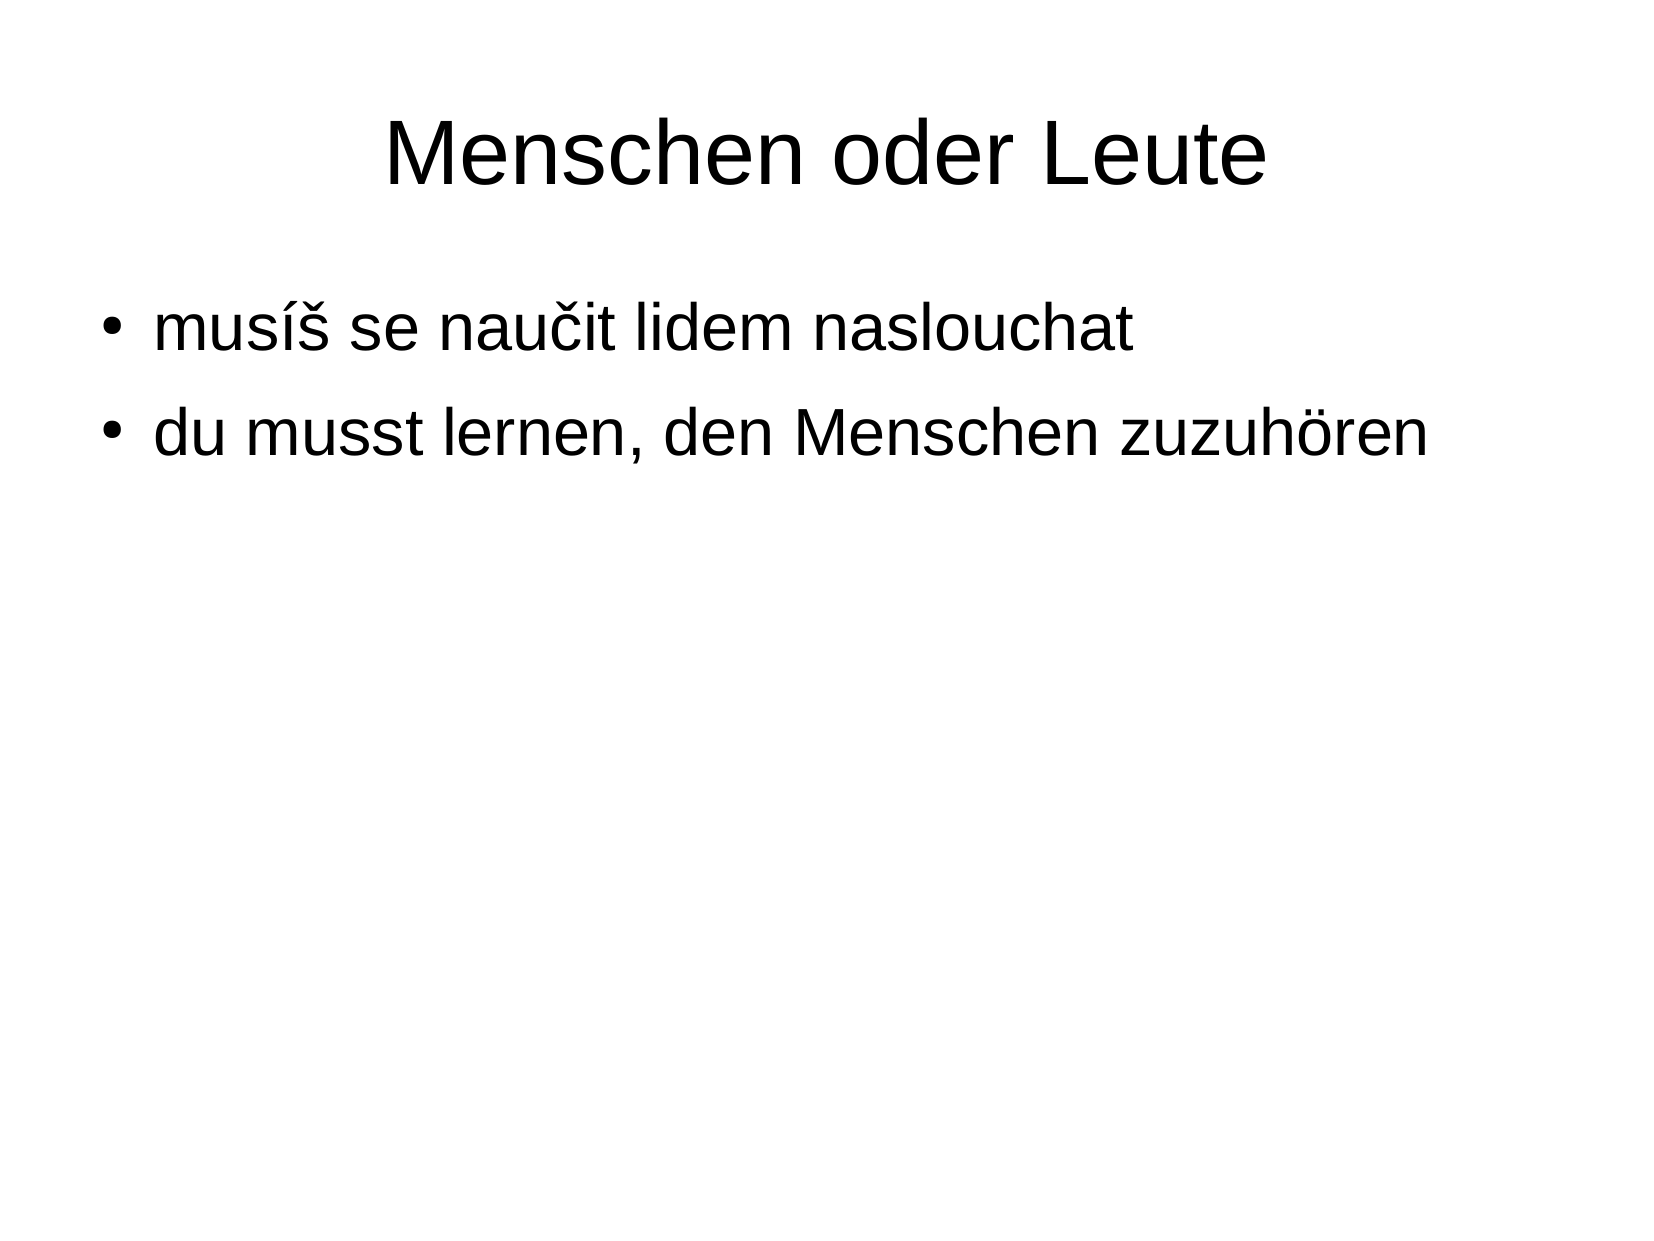

# Menschen oder Leute
musíš se naučit lidem naslouchat
du musst lernen, den Menschen zuzuhören